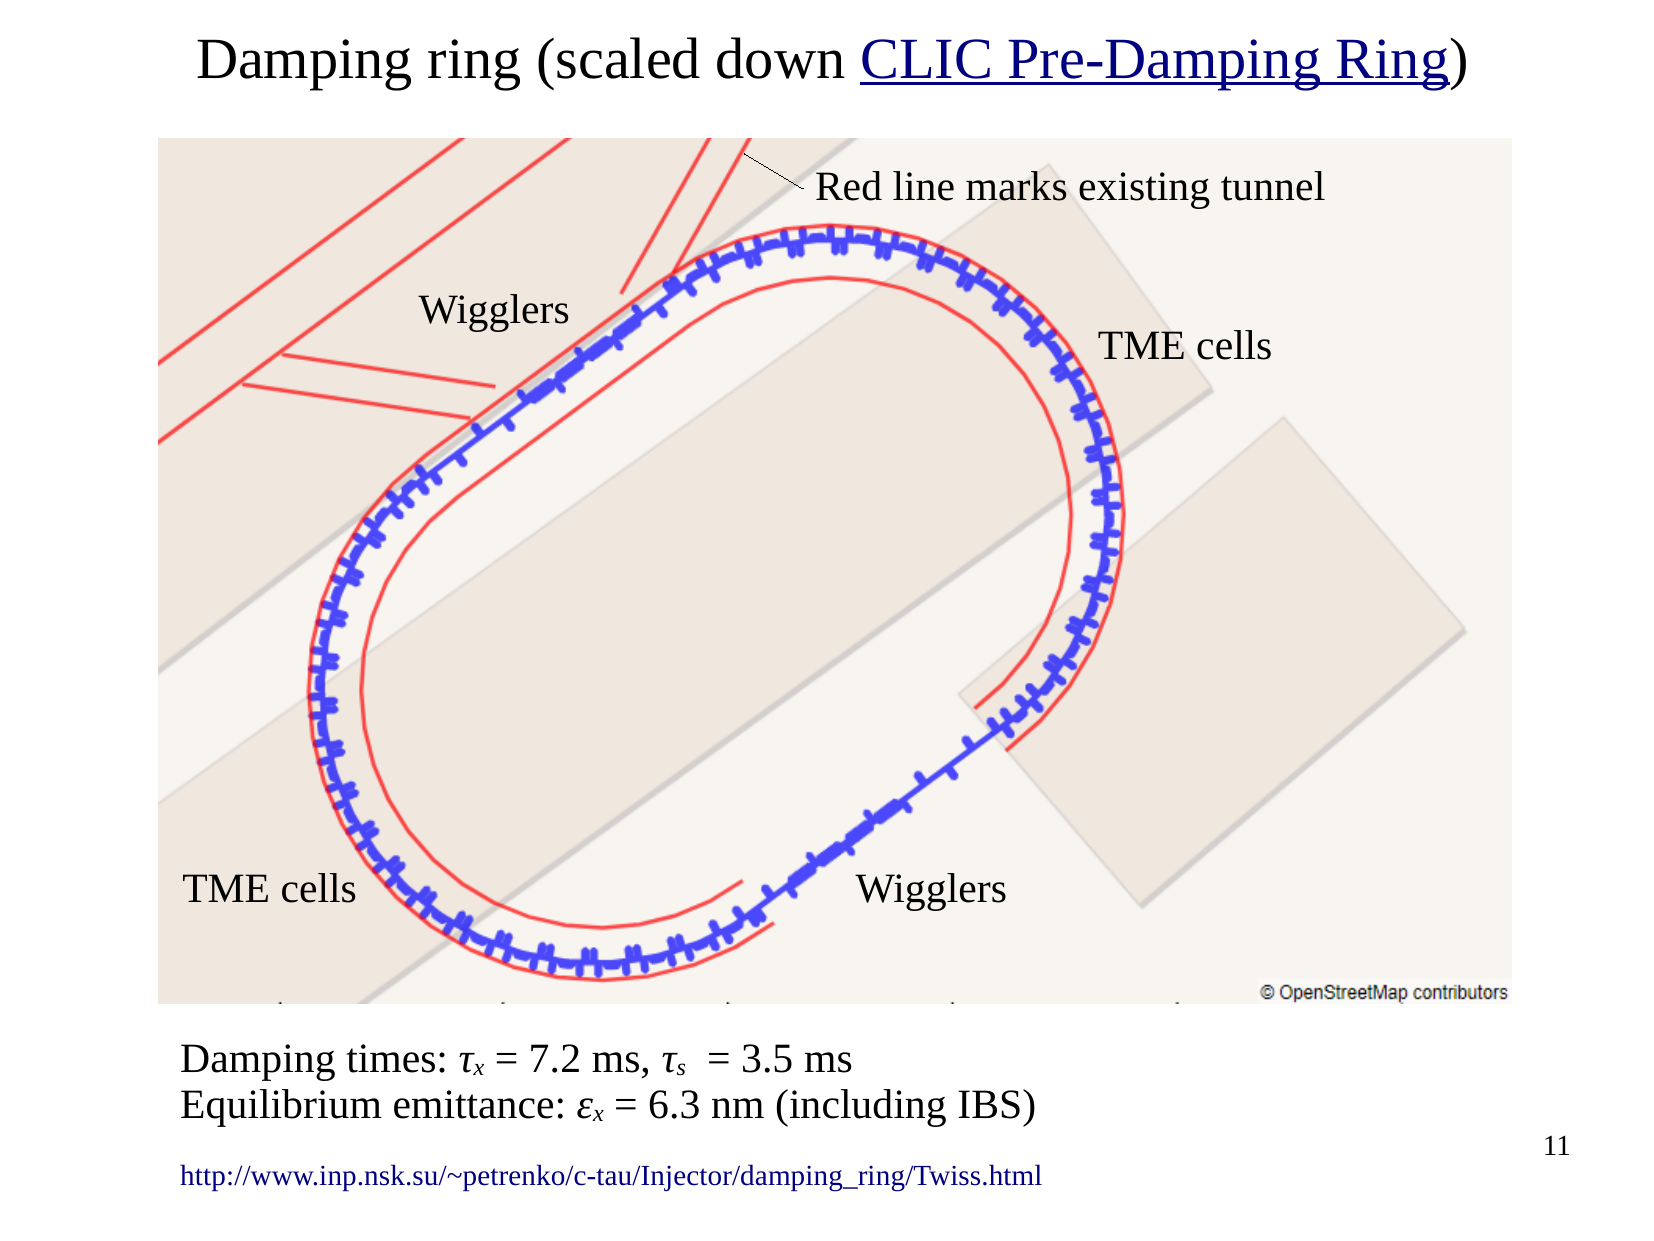

# Damping ring (scaled down CLIC Pre-Damping Ring)
Red line marks existing tunnel
Wigglers
TME cells
Wigglers
TME cells
Damping times: τx = 7.2 ms, τs = 3.5 ms
Equilibrium emittance: εx = 6.3 nm (including IBS)
http://www.inp.nsk.su/~petrenko/c-tau/Injector/damping_ring/Twiss.html
11